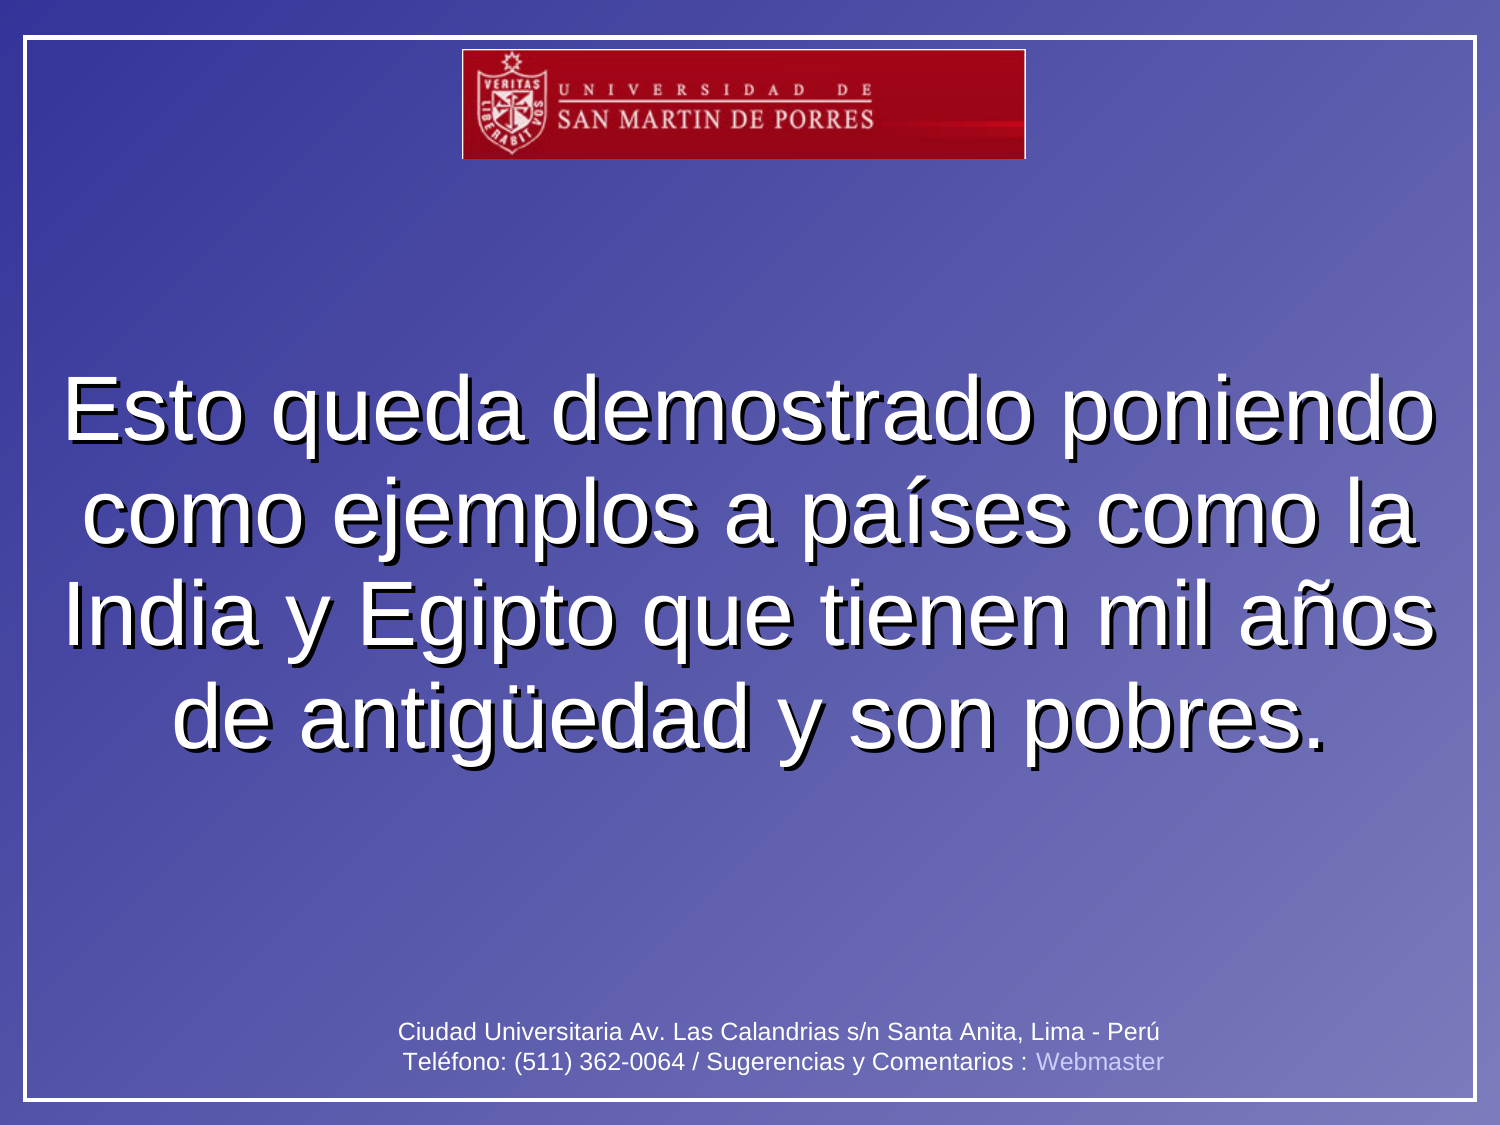

# Esto queda demostrado poniendo como ejemplos a países como la India y Egipto que tienen mil años de antigüedad y son pobres.